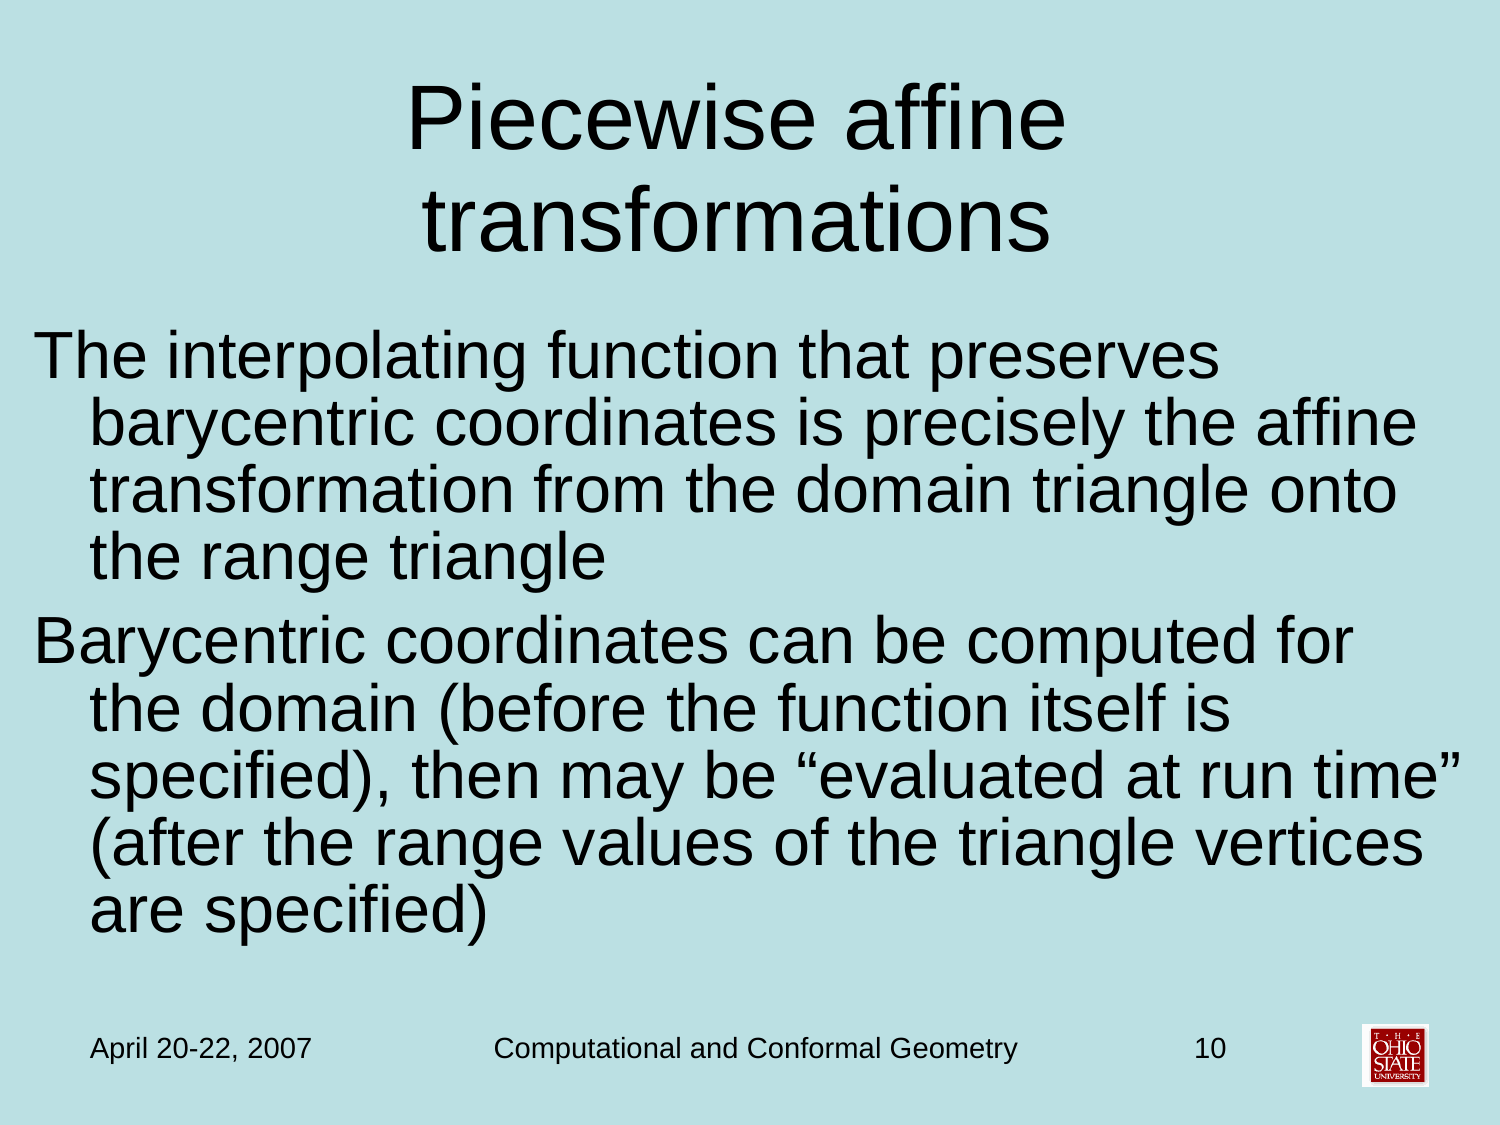

# Piecewise affine transformations
The interpolating function that preserves barycentric coordinates is precisely the affine transformation from the domain triangle onto the range triangle
Barycentric coordinates can be computed for the domain (before the function itself is specified), then may be “evaluated at run time” (after the range values of the triangle vertices are specified)
April 20-22, 2007
Computational and Conformal Geometry
10